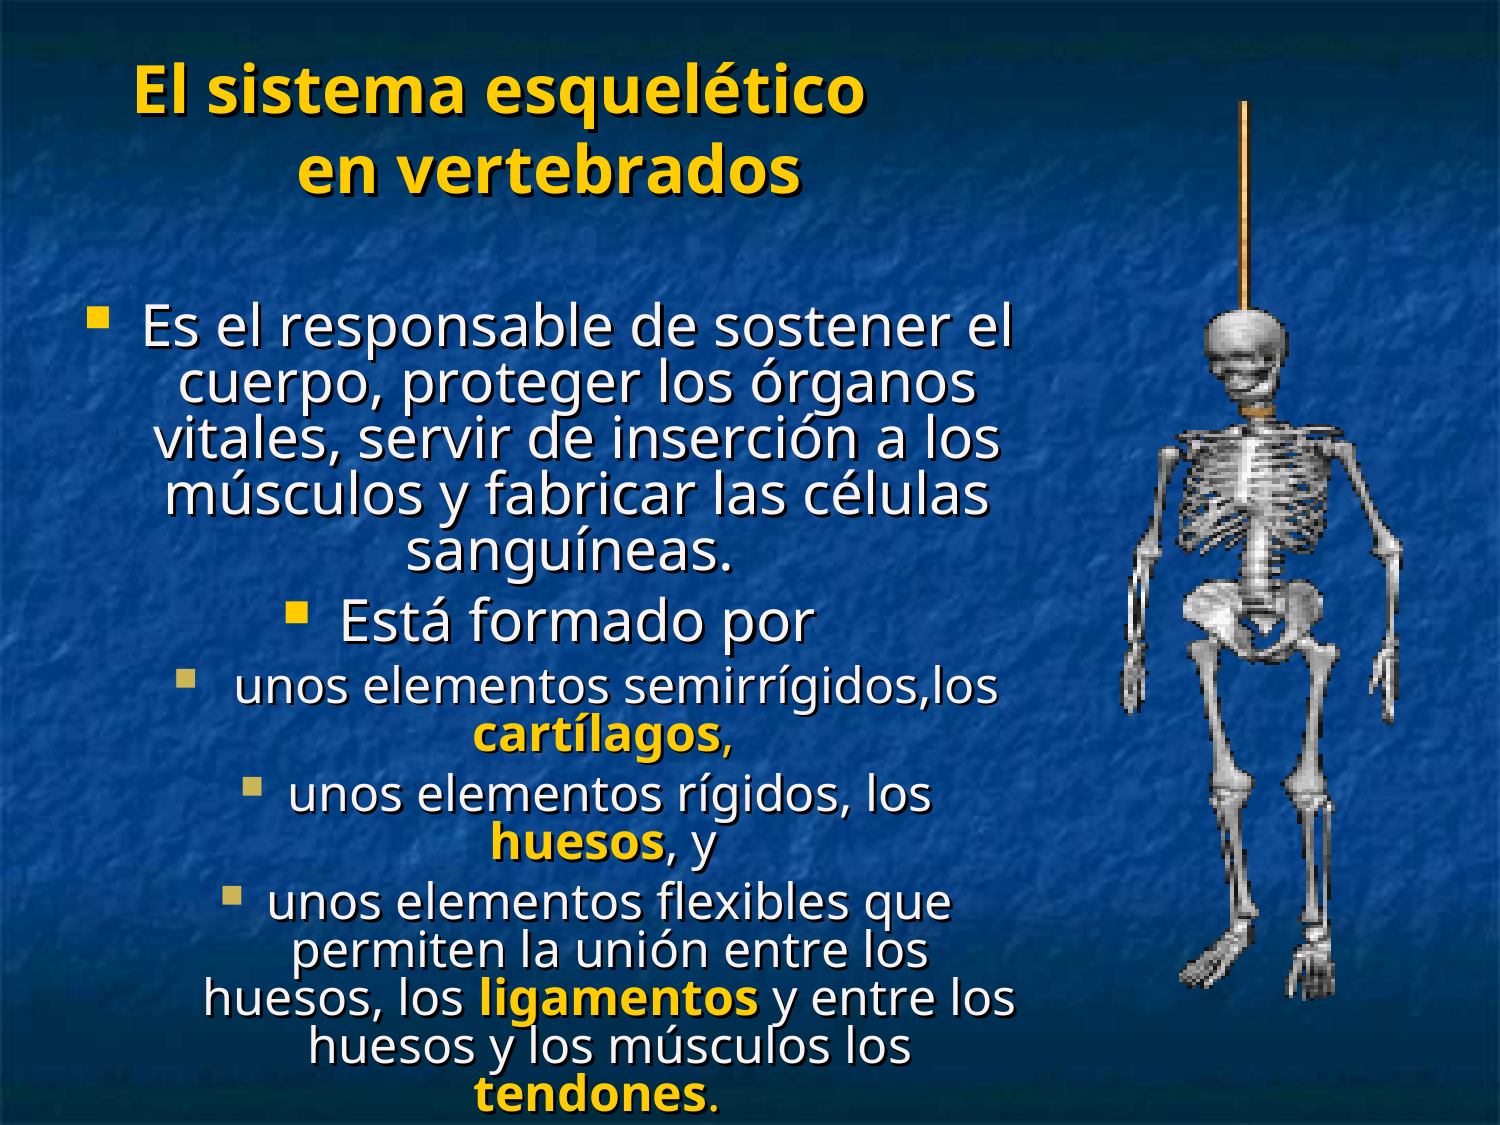

# El sistema esquelético
en vertebrados
Es el responsable de sostener el cuerpo, proteger los órganos vitales, servir de inserción a los músculos y fabricar las células sanguíneas.
Está formado por
 unos elementos semirrígidos,los cartílagos,
unos elementos rígidos, los huesos, y
unos elementos flexibles que permiten la unión entre los huesos, los ligamentos y entre los huesos y los músculos los tendones.